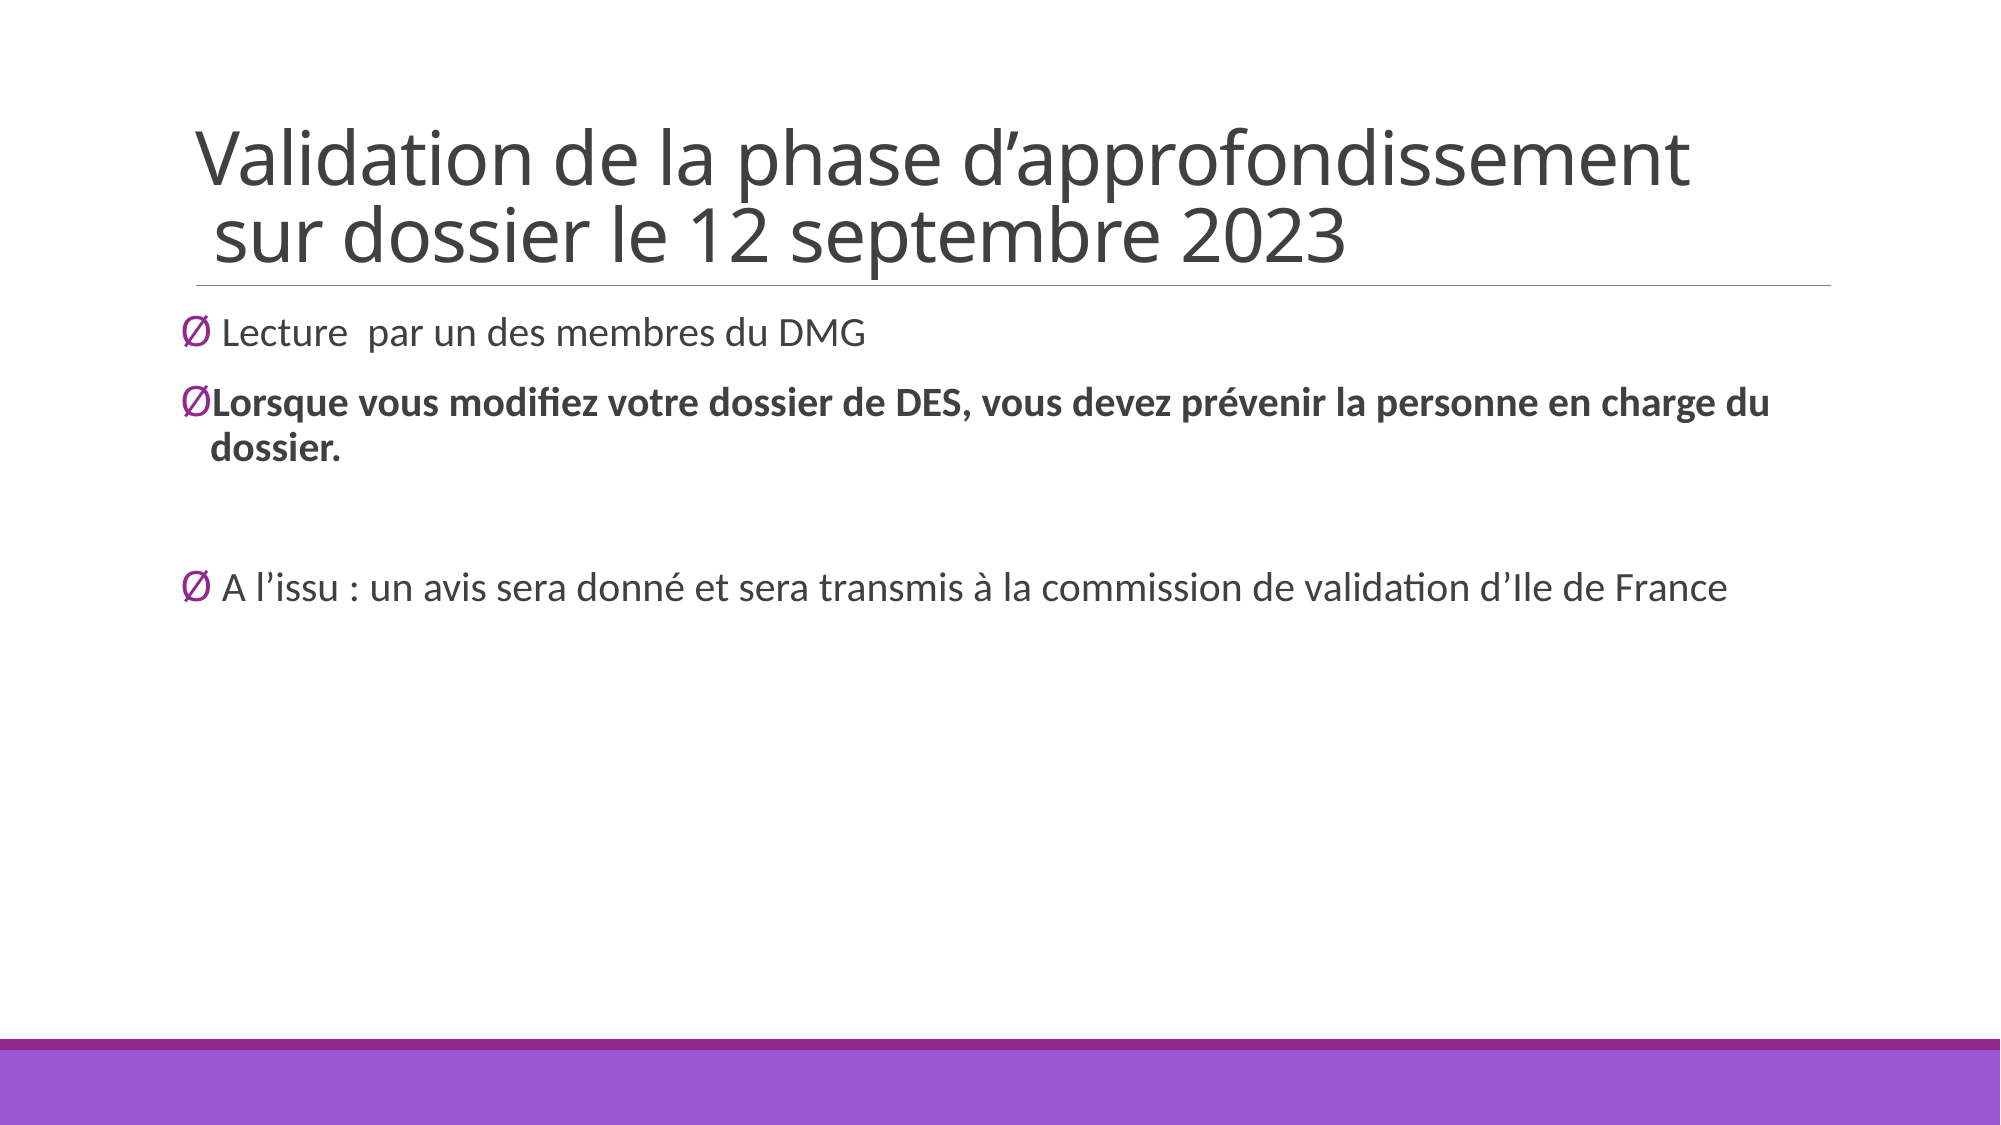

# Validation de la phase d’approfondissement sur dossier le 12 septembre 2023
 Lecture par un des membres du DMG
Lorsque vous modifiez votre dossier de DES, vous devez prévenir la personne en charge du dossier.
 A l’issu : un avis sera donné et sera transmis à la commission de validation d’Ile de France